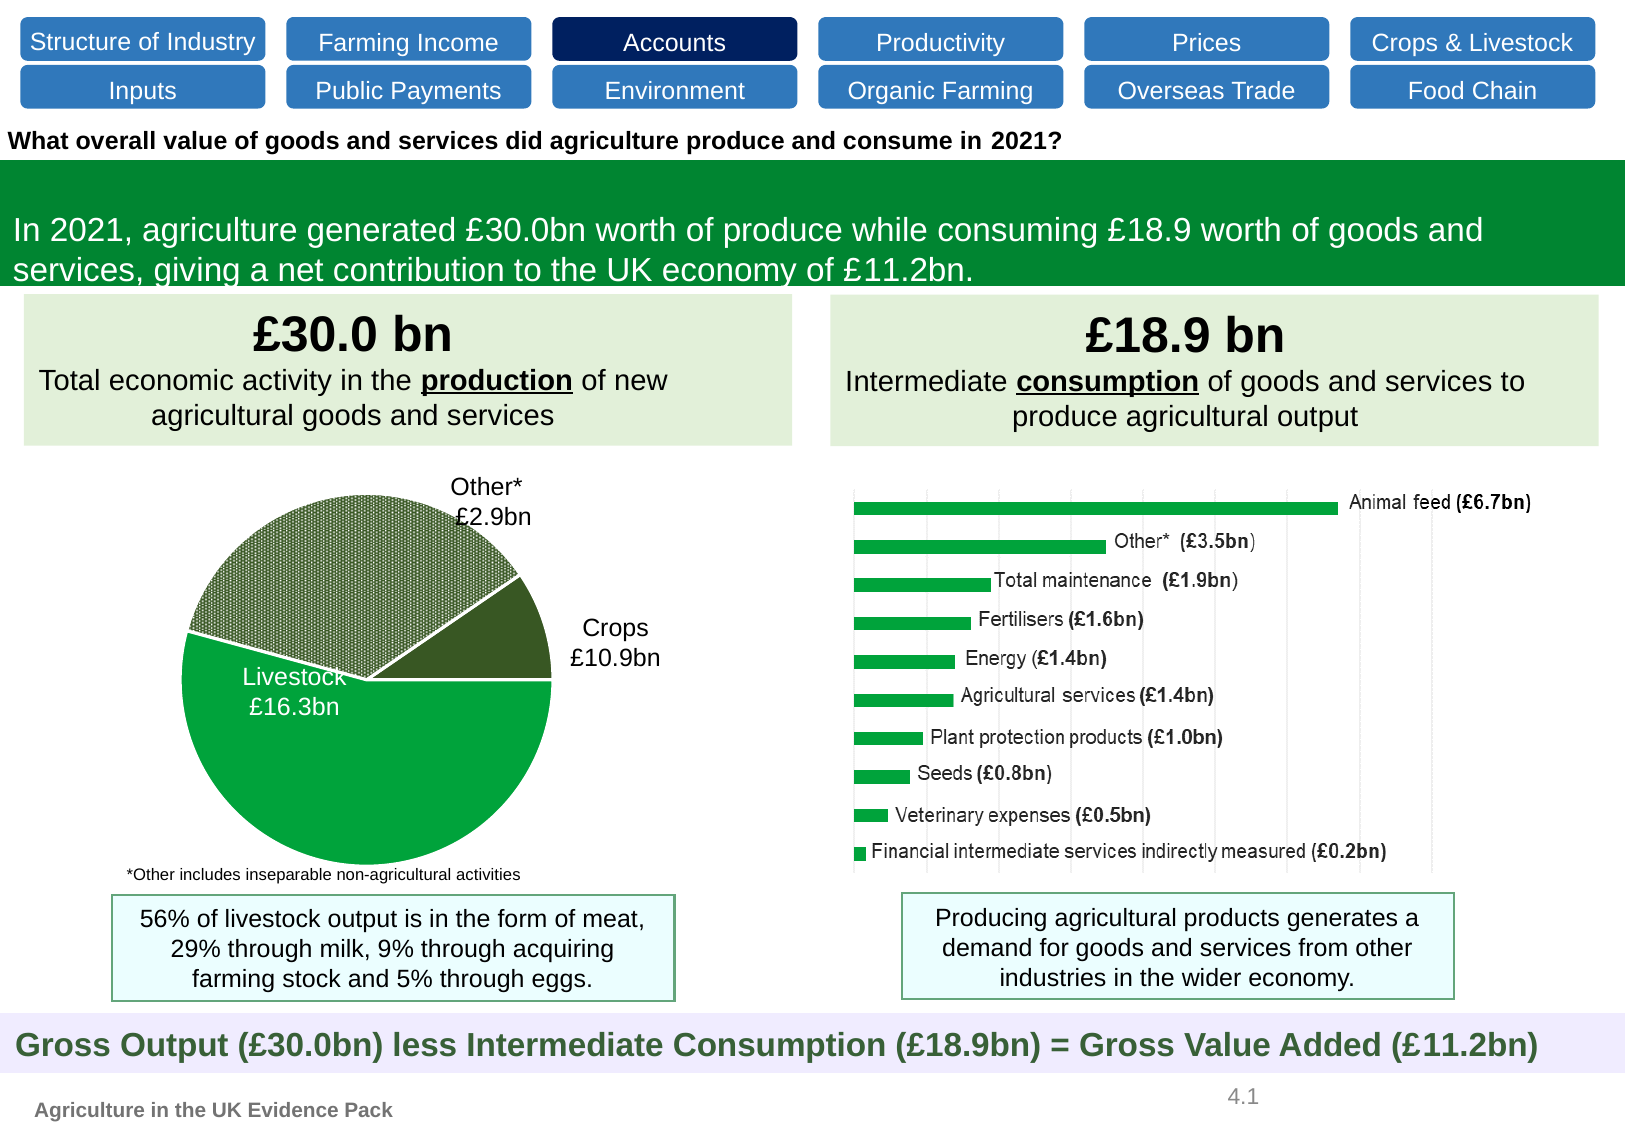

Farming Income
Structure of Industry
Accounts
Productivity
Crops & Livestock
Inputs
Public Payments
Environment
Organic Farming
Overseas Trade
Food Chain
Prices
# Slide 4.2 – What overall value of goods and services did agriculture produce and consume in 2018?
What overall value of goods and services did agriculture produce and consume in 2021?
In 2021, agriculture generated £30.0bn worth of produce while consuming £18.9 worth of goods and services, giving a net contribution to the UK economy of £11.2bn.
£30.0 bn
Total economic activity in the production of new agricultural goods and services
£18.9 bn
Intermediate consumption of goods and services to produce agricultural output
Other*
£2.9bn
### Chart
| Category | Series1 |
|---|---|
| Other | 2867.21594944891 |
| Crops | 10876.2774911755 |
| Livestock | 16285.485955679 |Crops
£10.9bn
Livestock
£16.3bn
*Other includes inseparable non-agricultural activities
Producing agricultural products generates a demand for goods and services from other industries in the wider economy.
56% of livestock output is in the form of meat, 29% through milk, 9% through acquiring farming stock and 5% through eggs.
Gross Output (£30.0bn) less Intermediate Consumption (£18.9bn) = Gross Value Added (£11.2bn)
4.1
Agriculture in the UK Evidence Pack